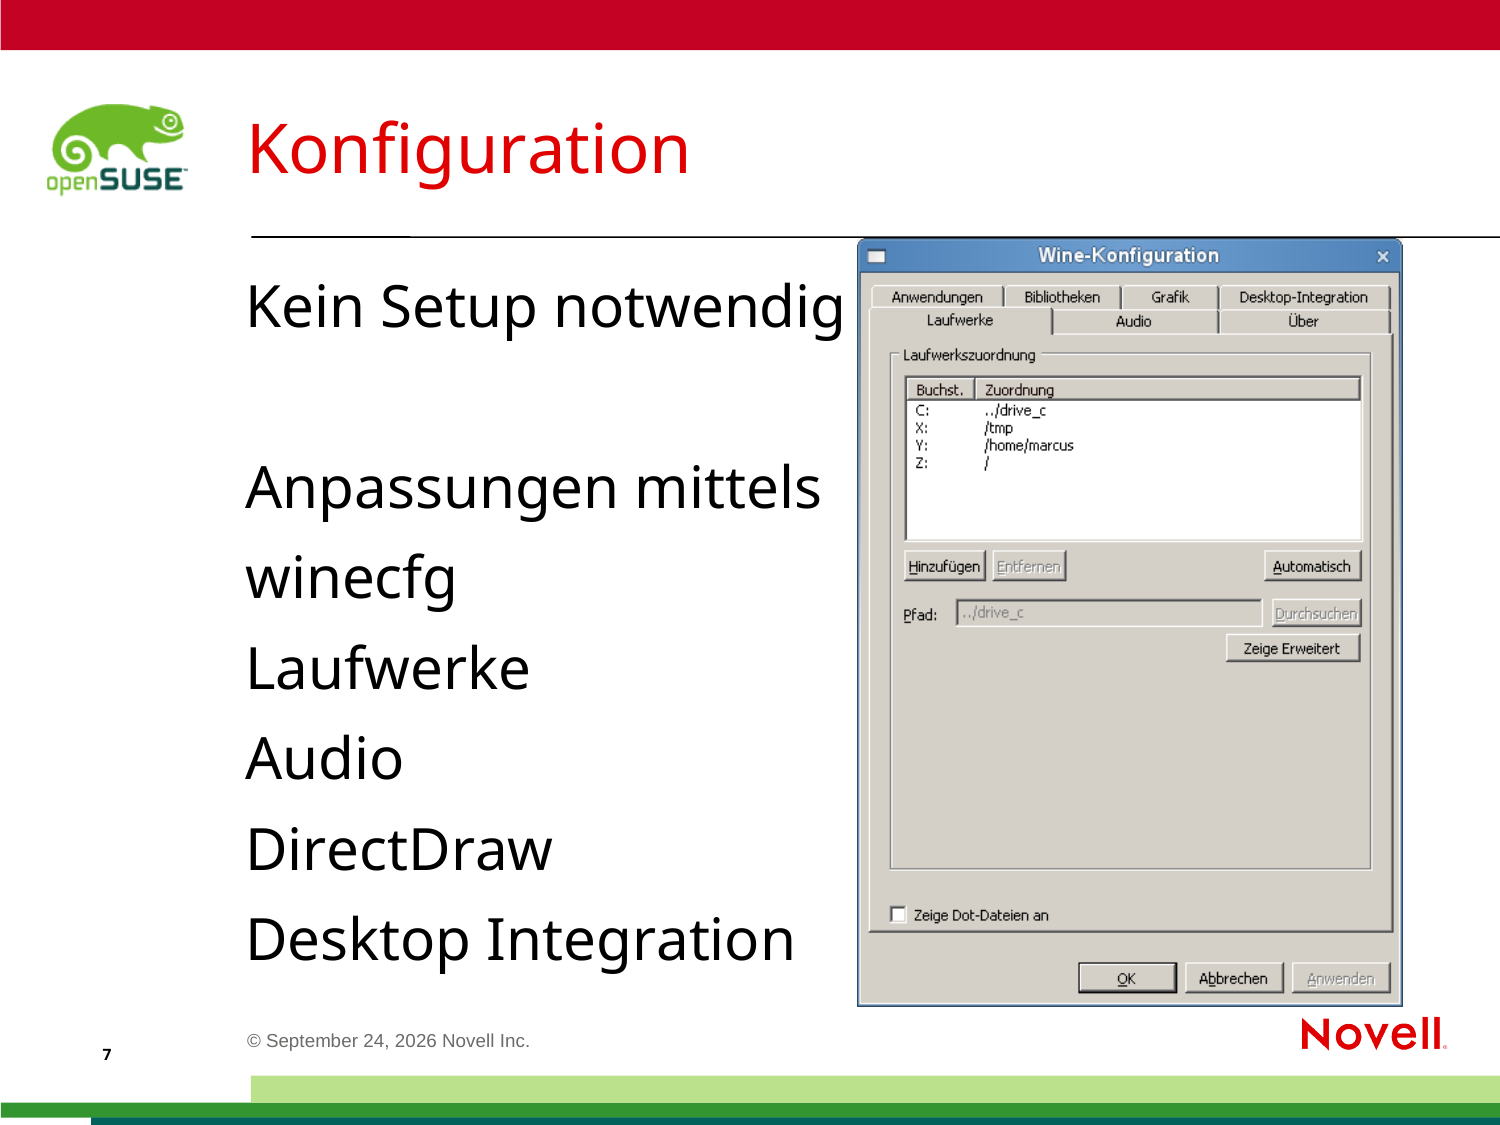

# Konfiguration
Kein Setup notwendig
Anpassungen mittels
winecfg
Laufwerke
Audio
DirectDraw
Desktop Integration